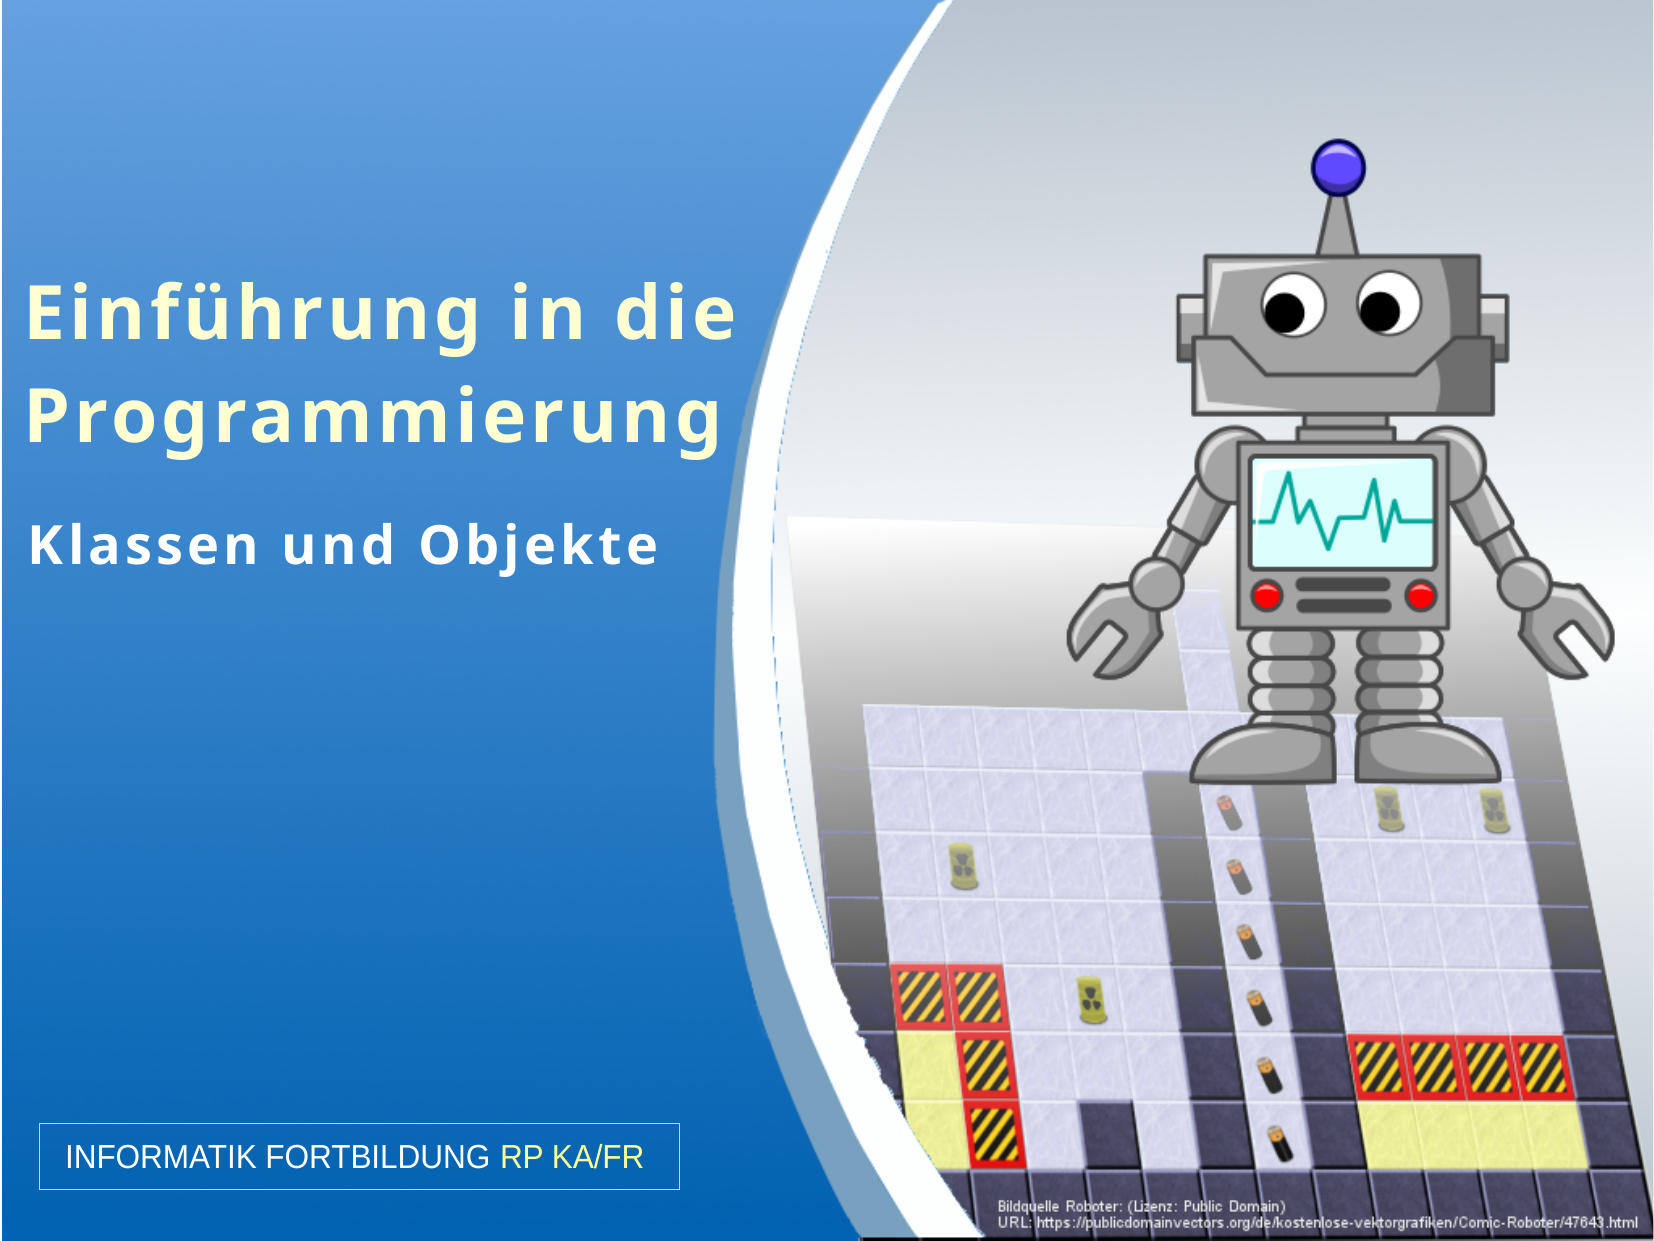

Einführung in die Programmierung
Klassen und Objekte
INFORMATIK FORTBILDUNG RP KA/FR
1